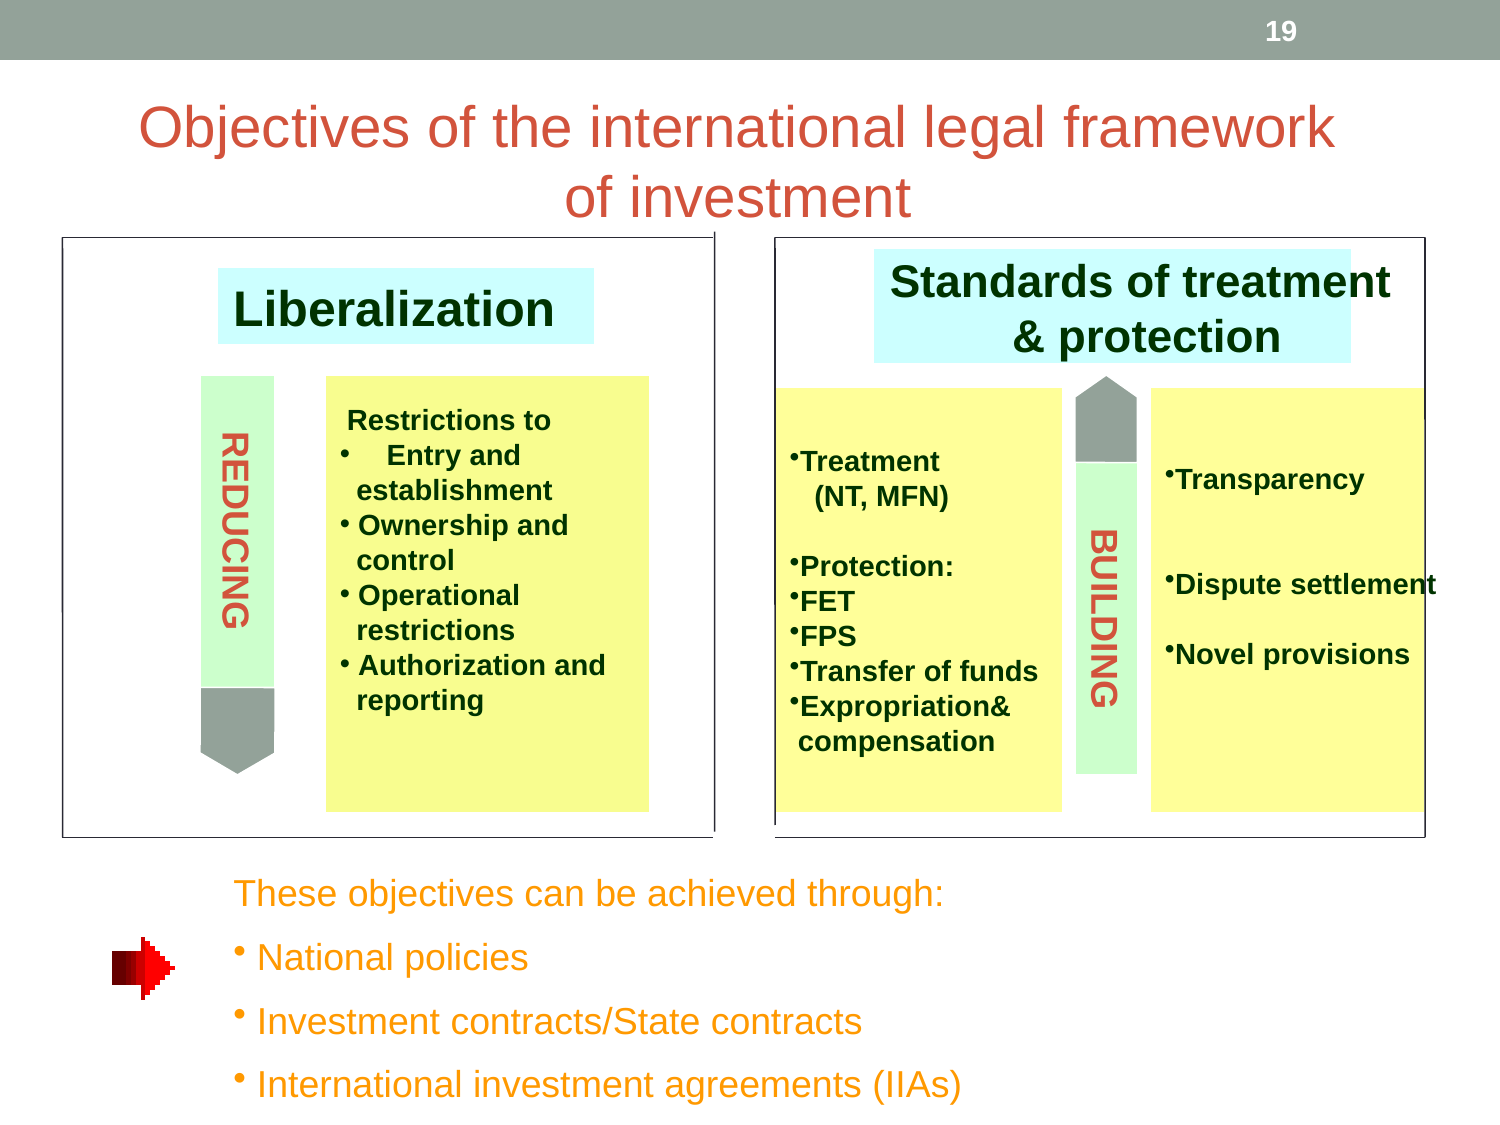

Objectives of the international legal framework
of investment
Standards of treatment
 & protection
Liberalization
 Restrictions to
Entry and
 establishment
 Ownership and
 control
 Operational
 restrictions
 Authorization and
 reporting
Treatment
 (NT, MFN)
Protection:
FET
FPS
Transfer of funds
Expropriation&
 compensation
Transparency
Dispute settlement
Novel provisions
REDUCING
BUILDING
These objectives can be achieved through:
 National policies
 Investment contracts/State contracts
 International investment agreements (IIAs)